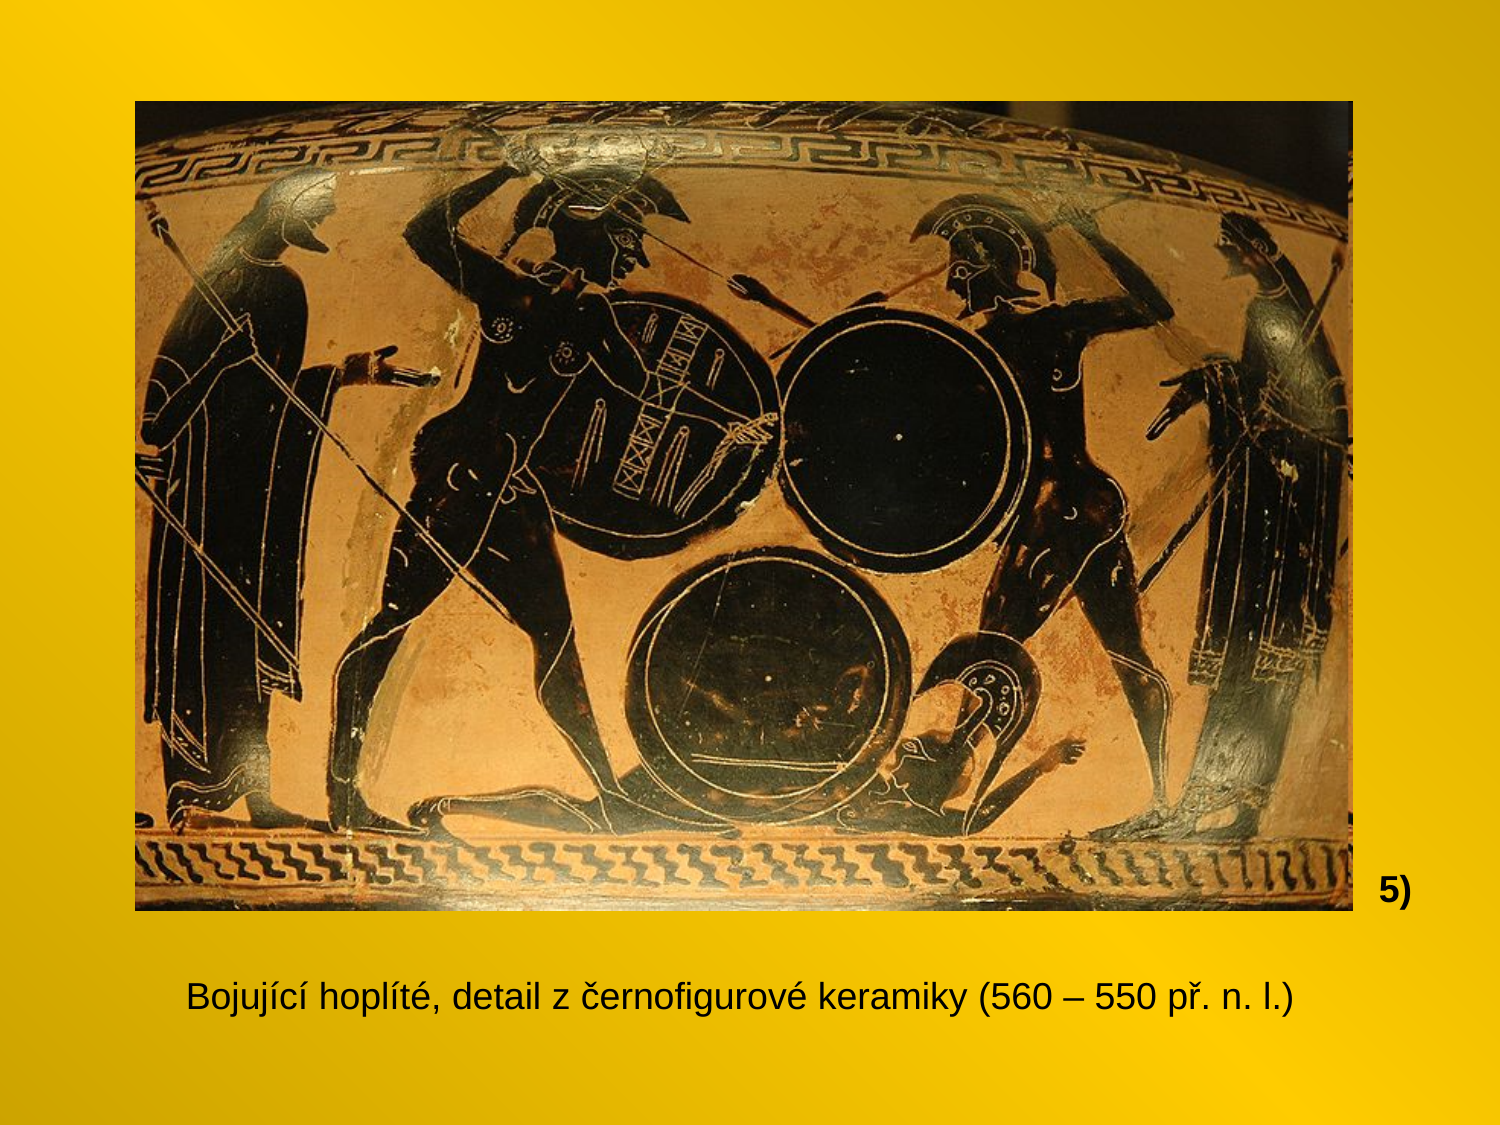

5)
Bojující hoplíté, detail z černofigurové keramiky (560 – 550 př. n. l.)